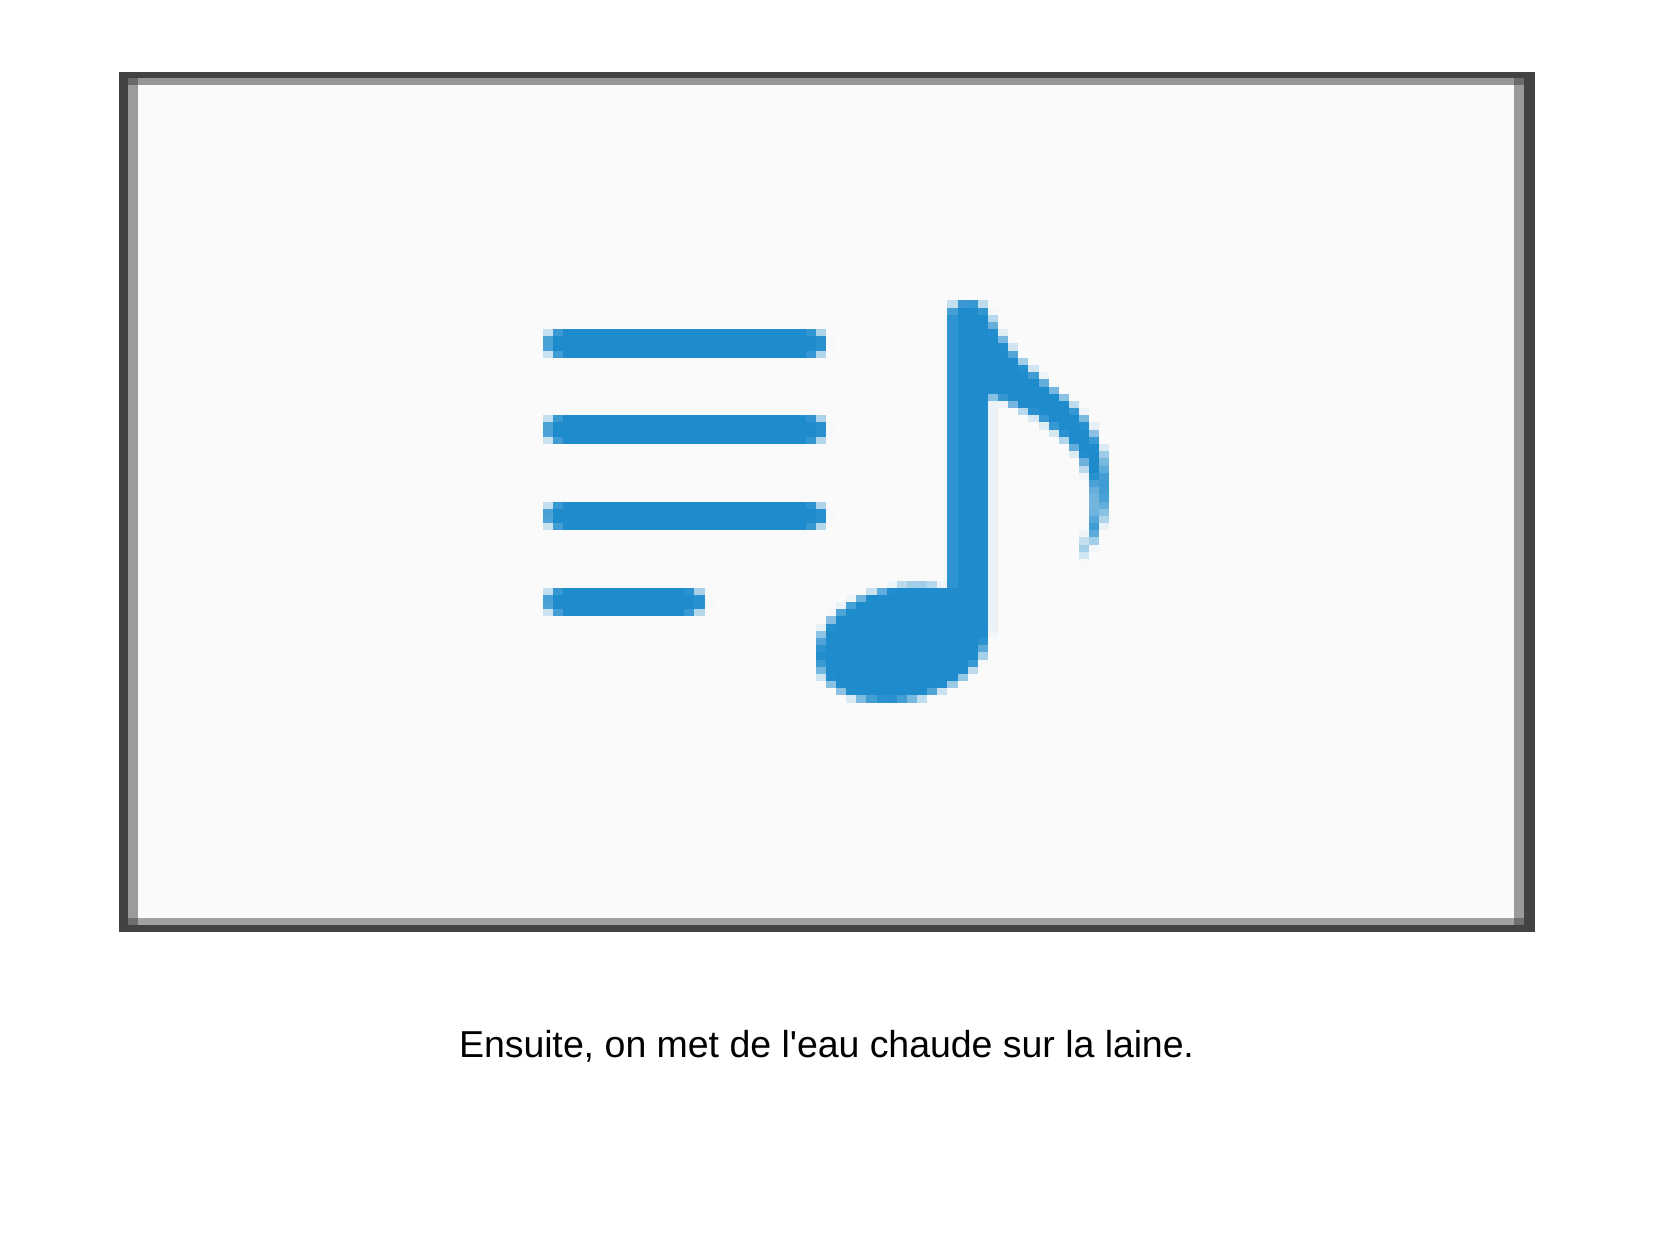

Ensuite, on met de l'eau chaude sur la laine.